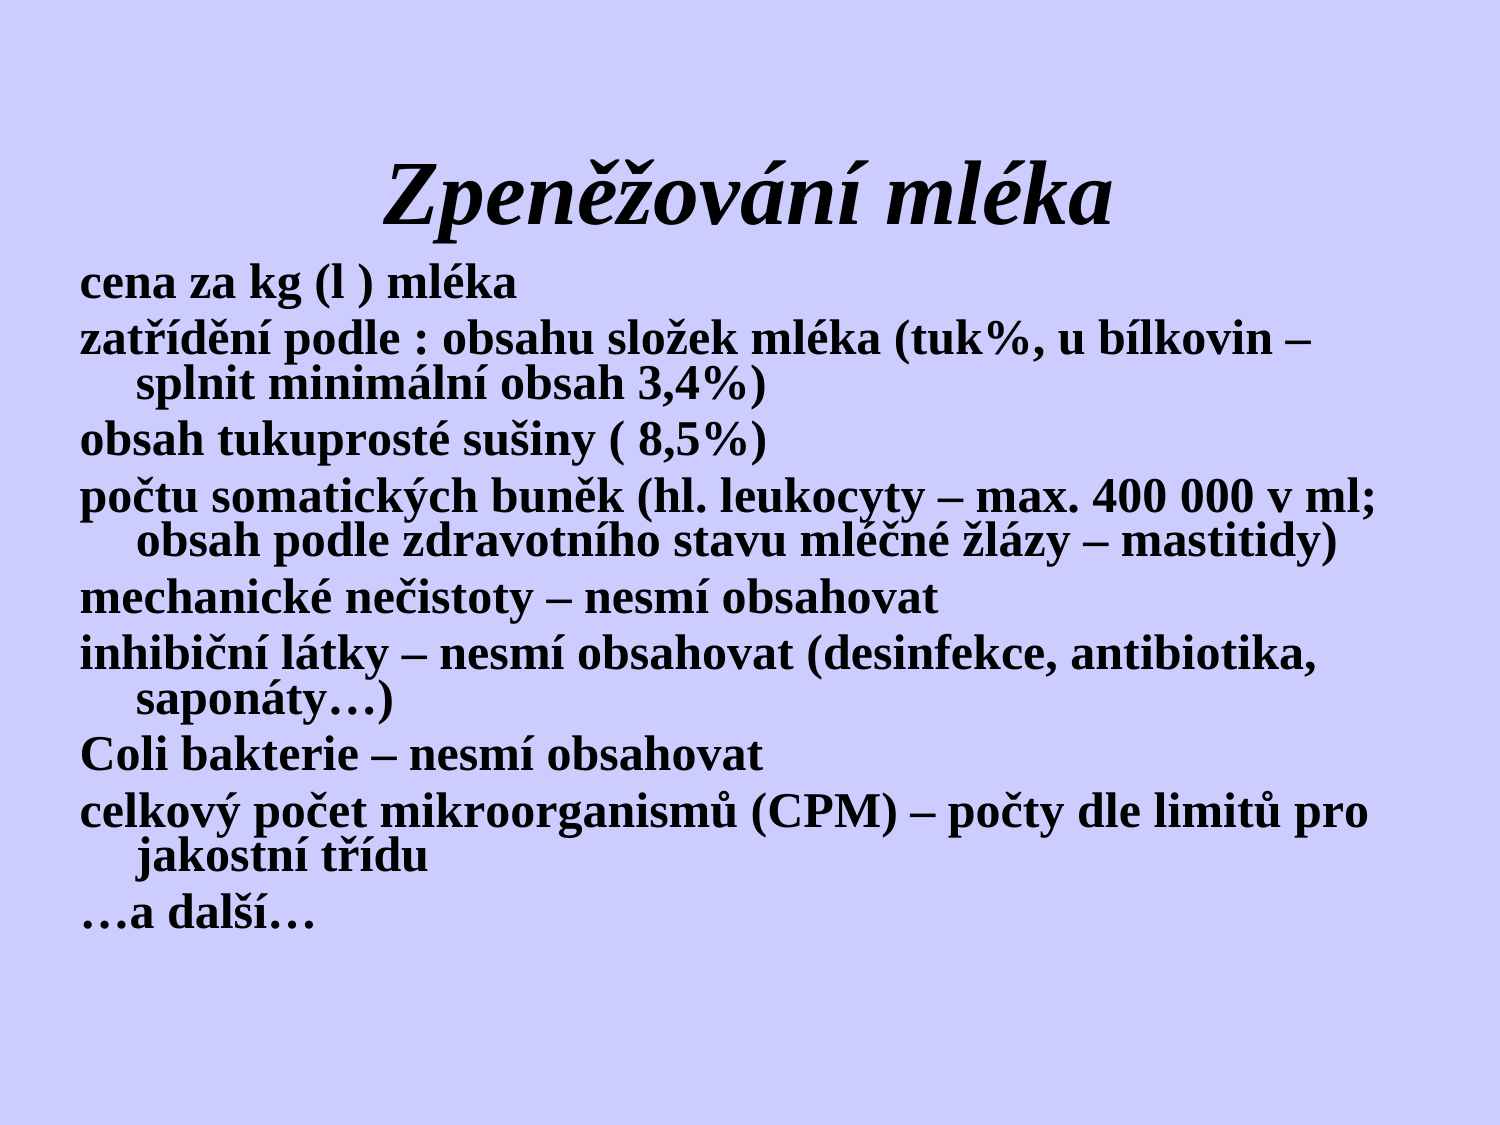

# Zpeněžování mléka
cena za kg (l ) mléka
zatřídění podle : obsahu složek mléka (tuk%, u bílkovin – splnit minimální obsah 3,4%)
obsah tukuprosté sušiny ( 8,5%)
počtu somatických buněk (hl. leukocyty – max. 400 000 v ml; obsah podle zdravotního stavu mléčné žlázy – mastitidy)
mechanické nečistoty – nesmí obsahovat
inhibiční látky – nesmí obsahovat (desinfekce, antibiotika, saponáty…)
Coli bakterie – nesmí obsahovat
celkový počet mikroorganismů (CPM) – počty dle limitů pro jakostní třídu
…a další…